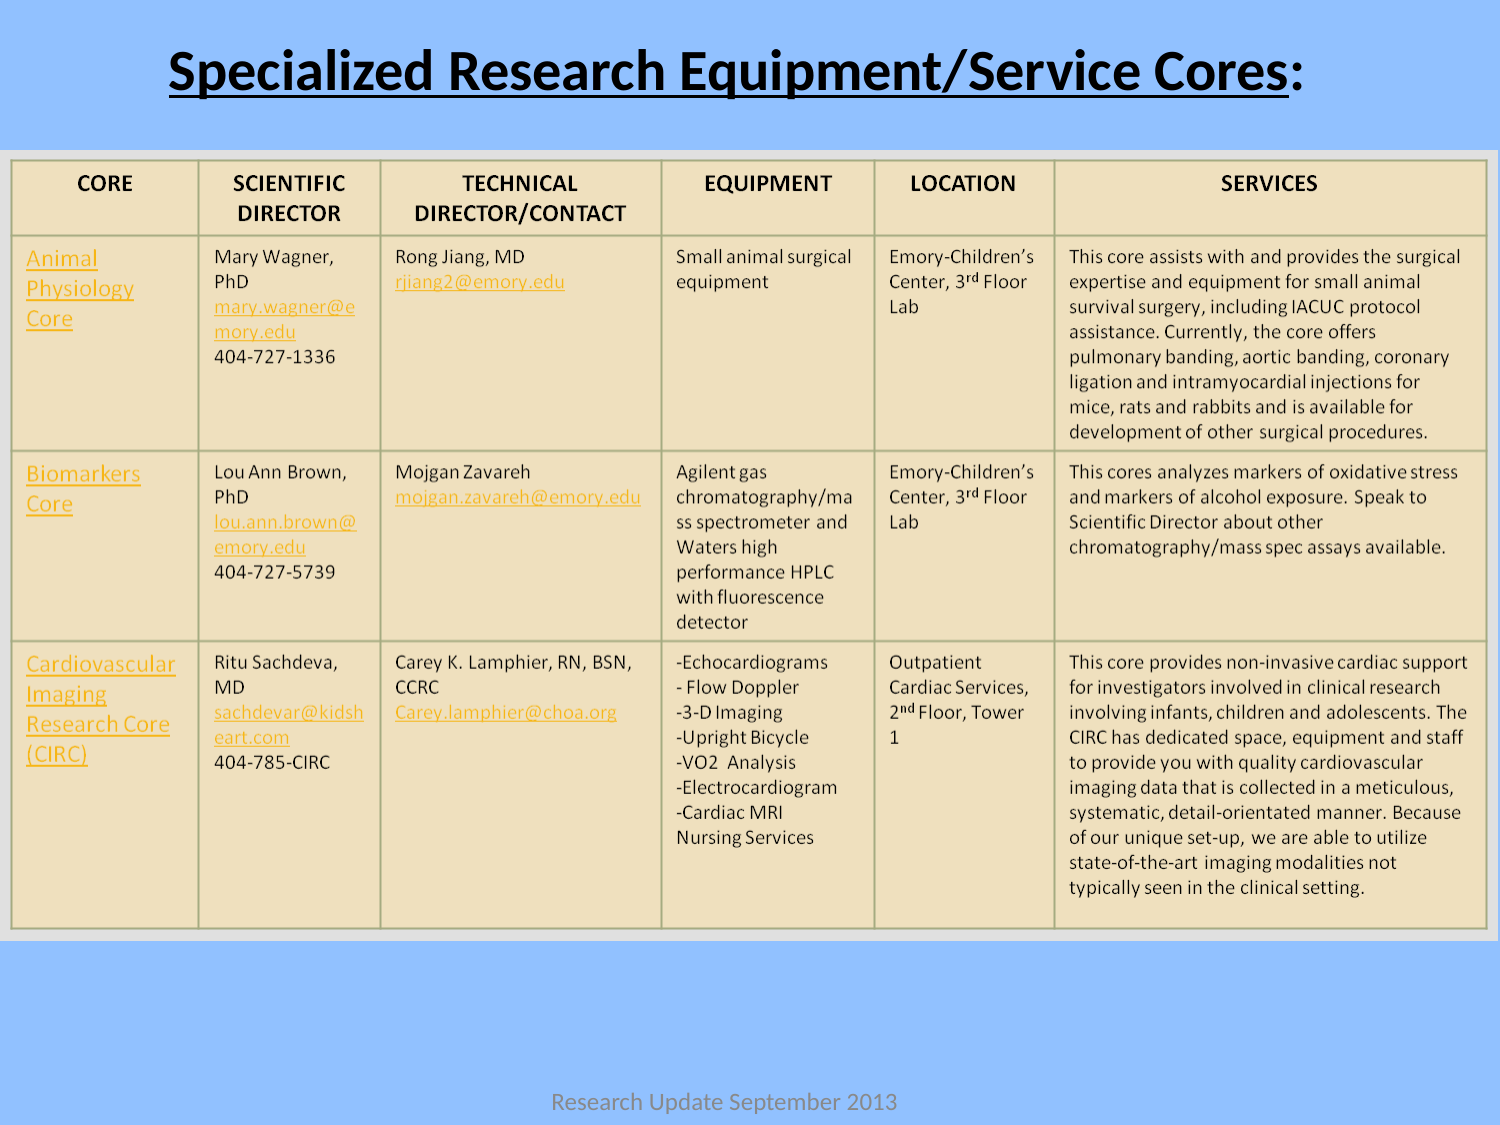

Specialized Research Equipment/Service Cores:
Research Update September 2013